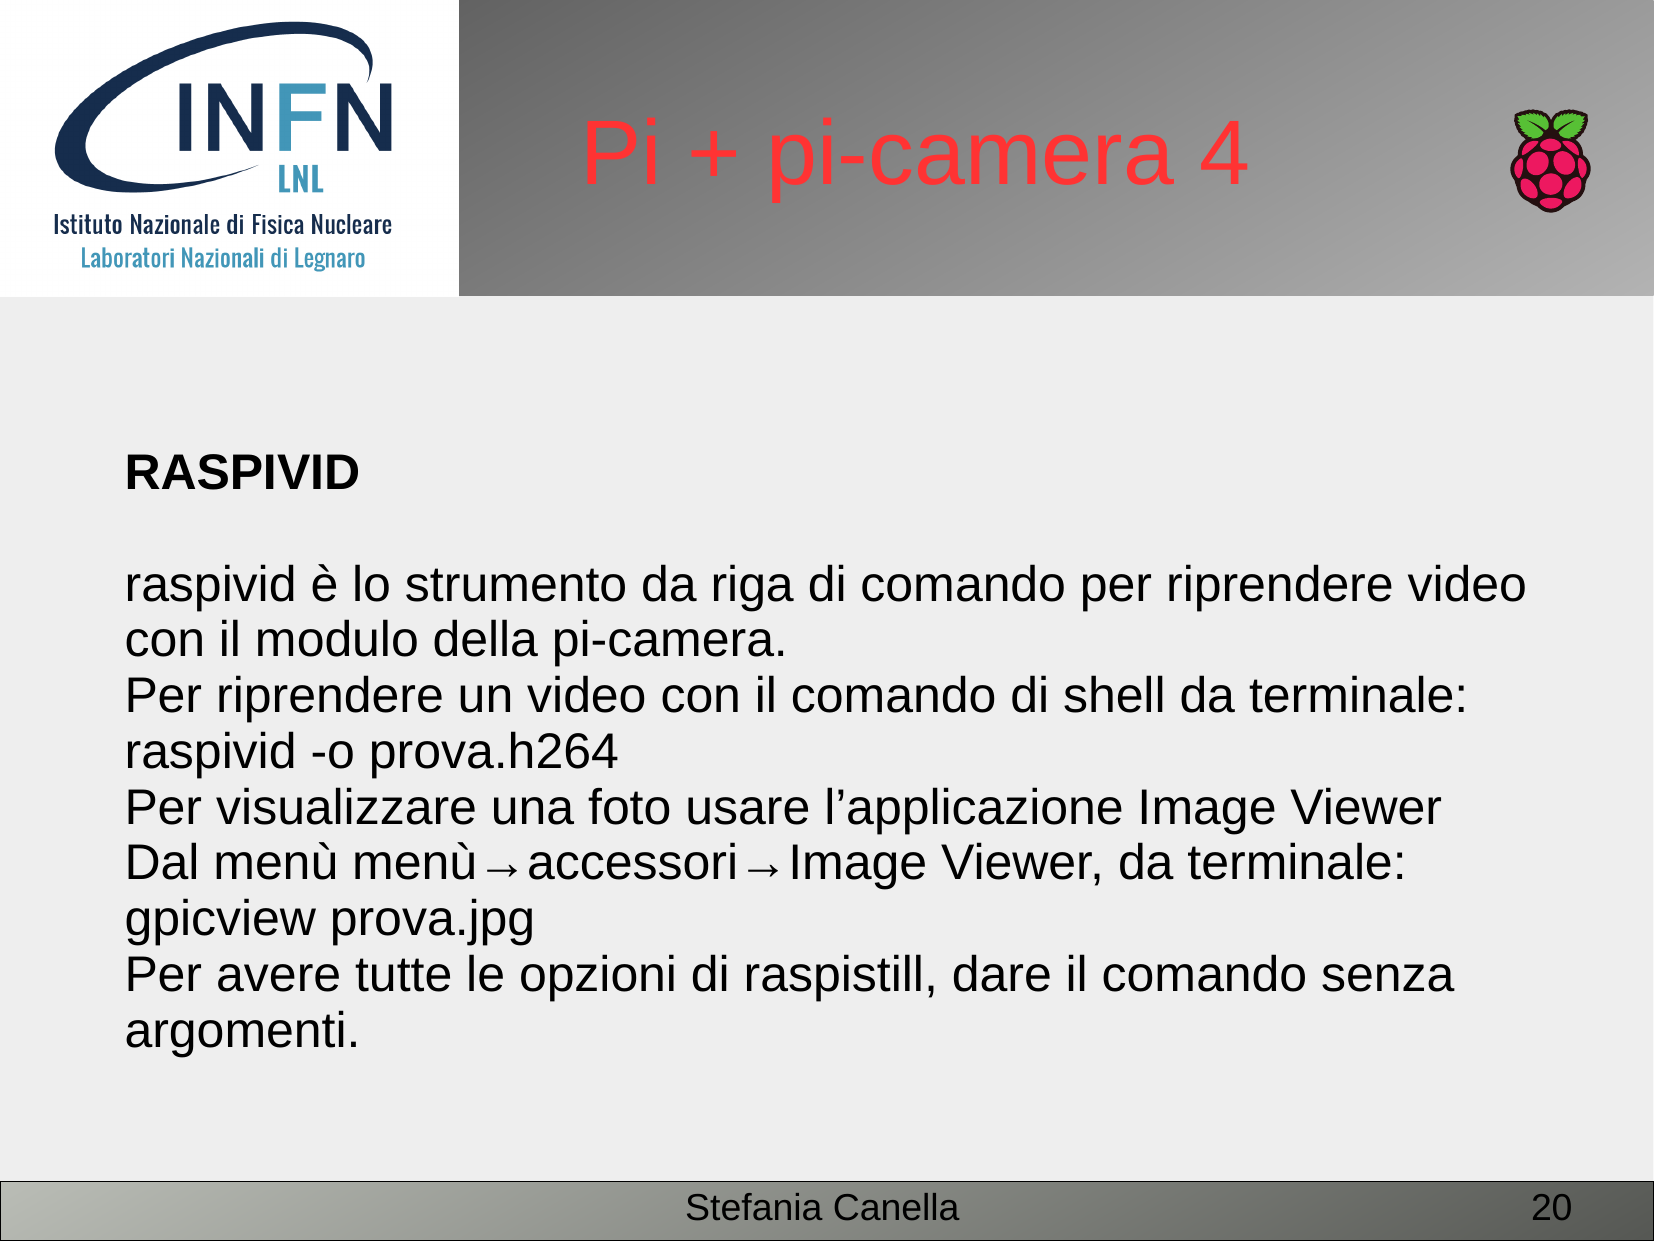

# Pi + pi-camera 4
raspiVID
raspivid è lo strumento da riga di comando per riprendere video con il modulo della pi-camera.
Per riprendere un video con il comando di shell da terminale:
raspivid -o prova.h264
Per visualizzare una foto usare l’applicazione Image Viewer
Dal menù menù→accessori→Image Viewer, da terminale: gpicview prova.jpg
Per avere tutte le opzioni di raspistill, dare il comando senza argomenti.
Stefania Canella